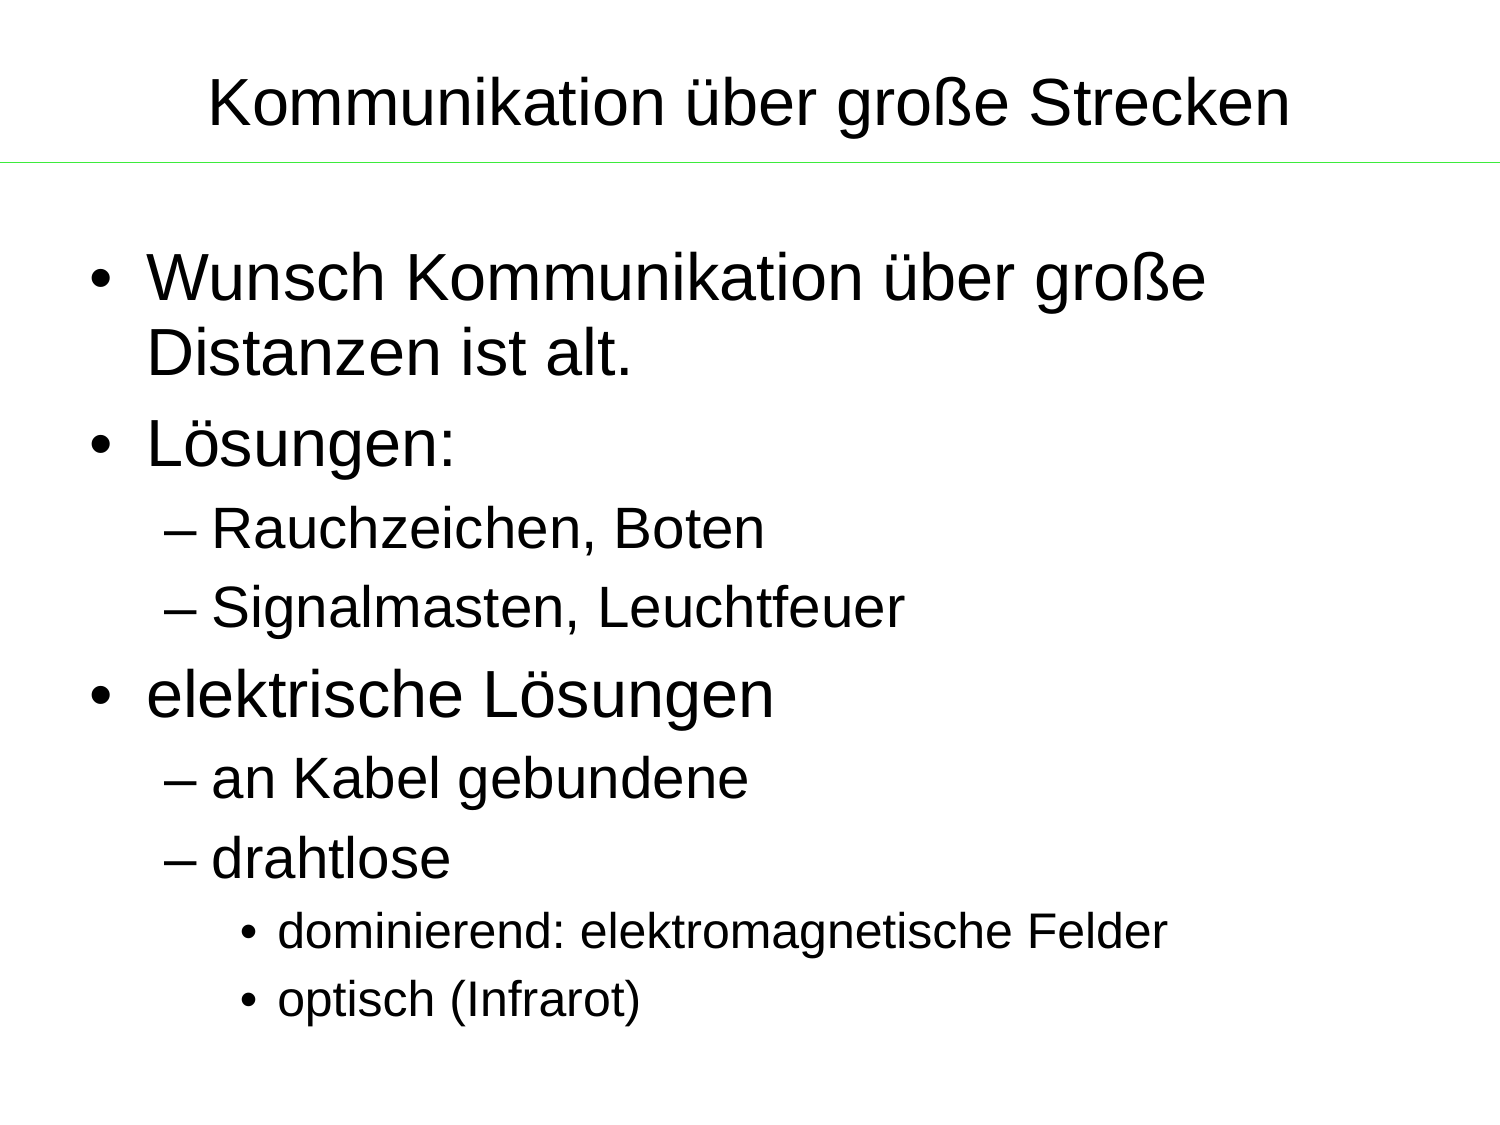

# Kommunikation über große Strecken
Wunsch Kommunikation über große Distanzen ist alt.
Lösungen:
Rauchzeichen, Boten
Signalmasten, Leuchtfeuer
elektrische Lösungen
an Kabel gebundene
drahtlose
dominierend: elektromagnetische Felder
optisch (Infrarot)